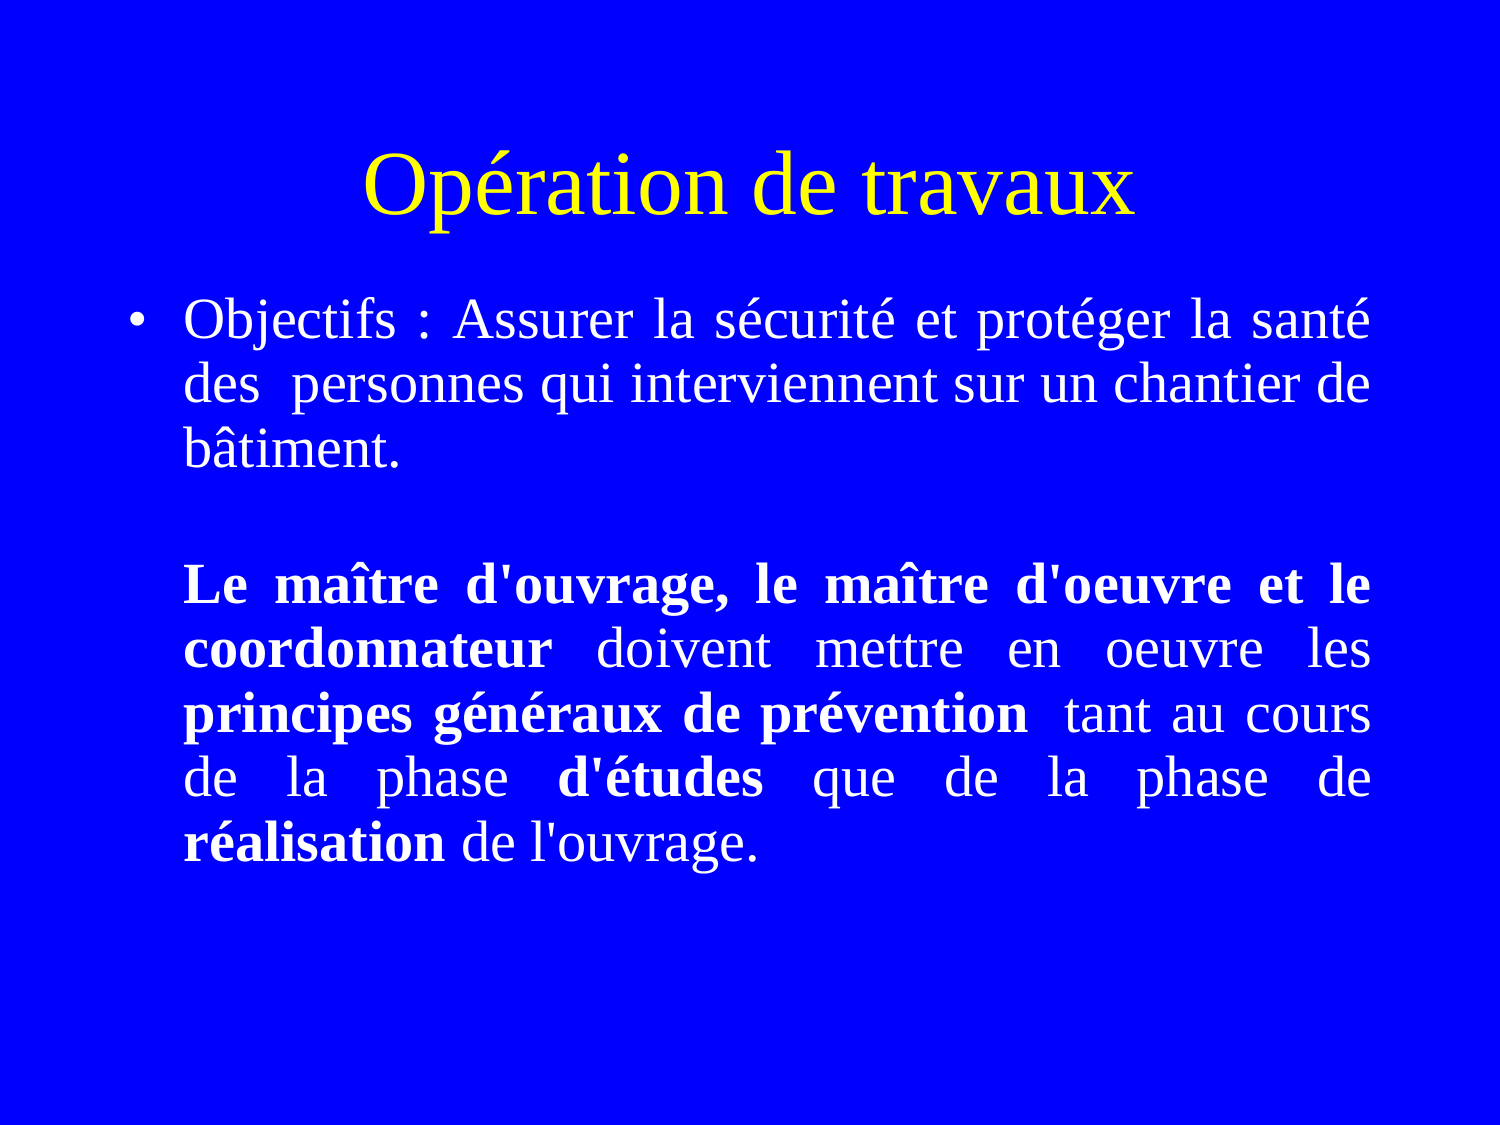

# Opération de travaux
Objectifs : Assurer la sécurité et protéger la santé des personnes qui interviennent sur un chantier de bâtiment.
	Le maître d'ouvrage, le maître d'oeuvre et le coordonnateur doivent mettre en oeuvre les principes généraux de prévention  tant au cours de la phase d'études que de la phase de réalisation de l'ouvrage.